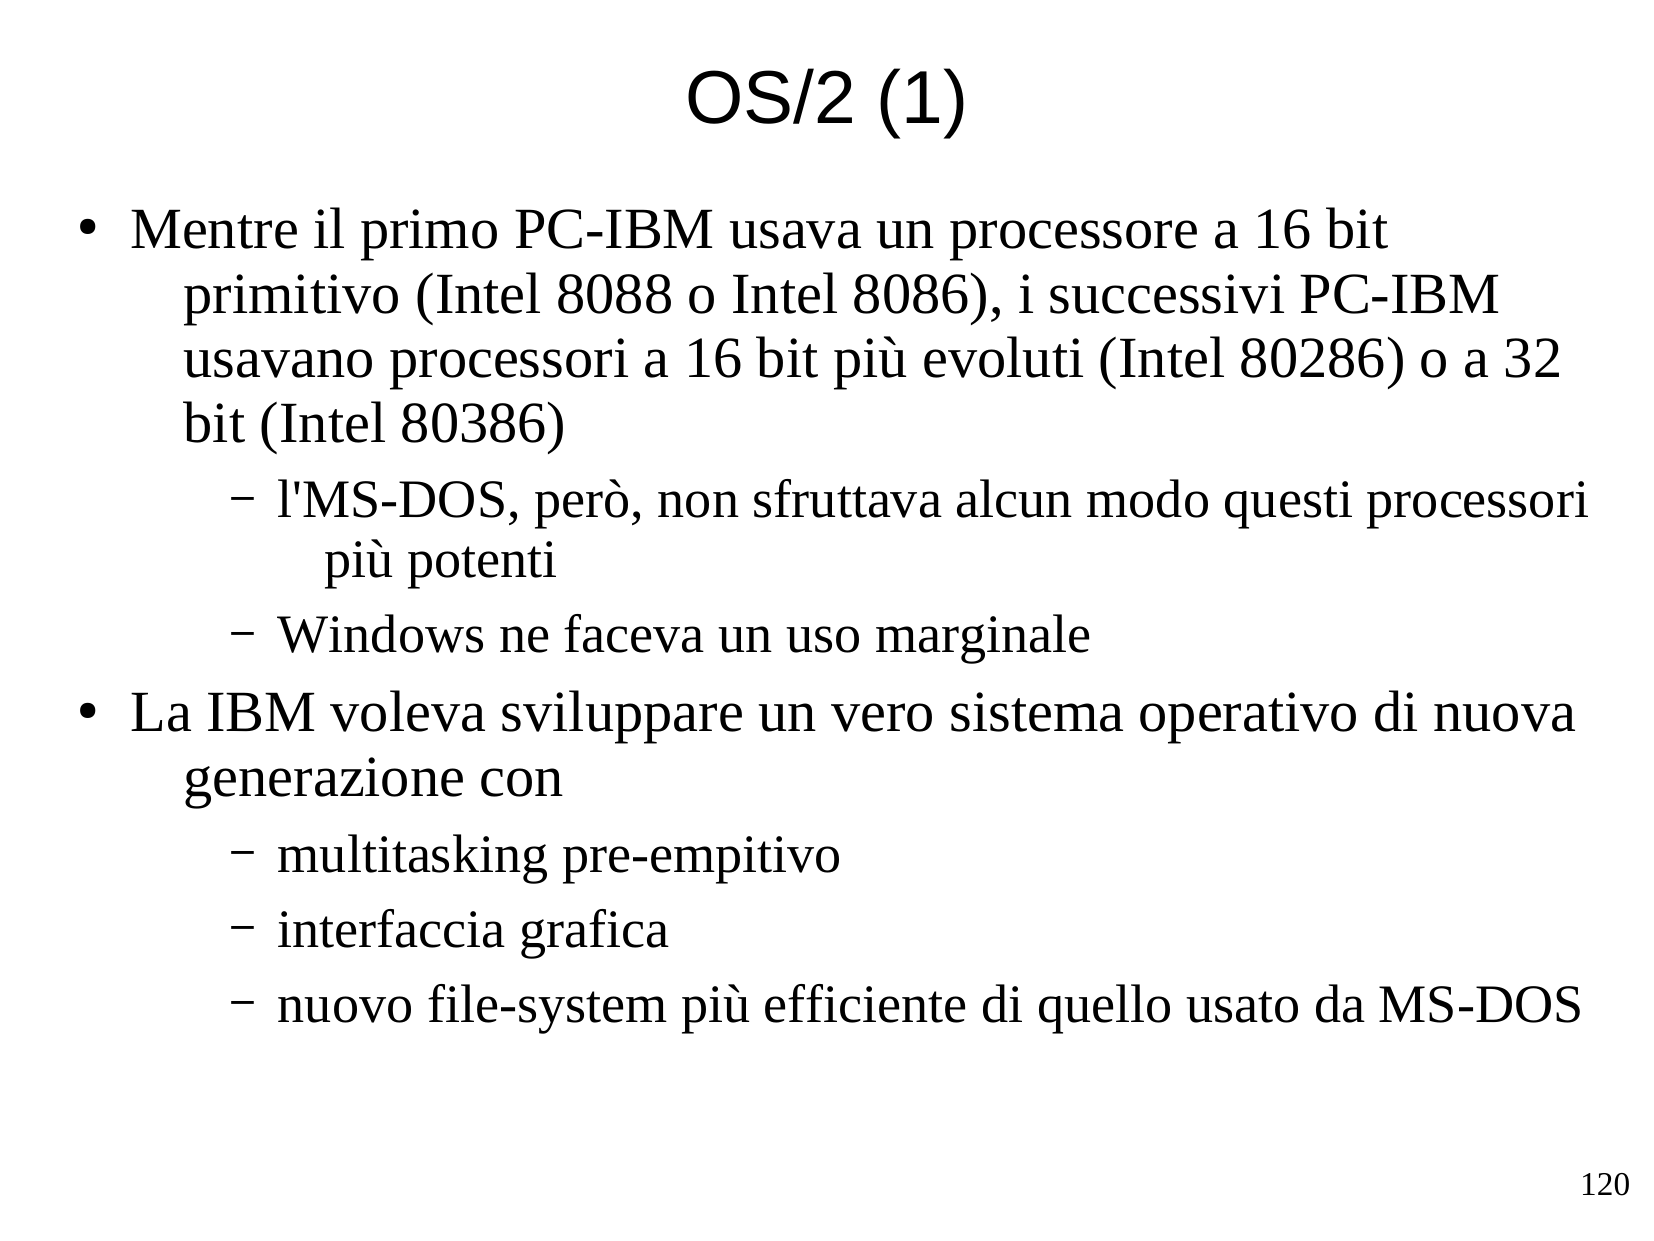

# OS/2 (1)
Mentre il primo PC-IBM usava un processore a 16 bit primitivo (Intel 8088 o Intel 8086), i successivi PC-IBM usavano processori a 16 bit più evoluti (Intel 80286) o a 32 bit (Intel 80386)
l'MS-DOS, però, non sfruttava alcun modo questi processori più potenti
Windows ne faceva un uso marginale
La IBM voleva sviluppare un vero sistema operativo di nuova generazione con
multitasking pre-empitivo
interfaccia grafica
nuovo file-system più efficiente di quello usato da MS-DOS